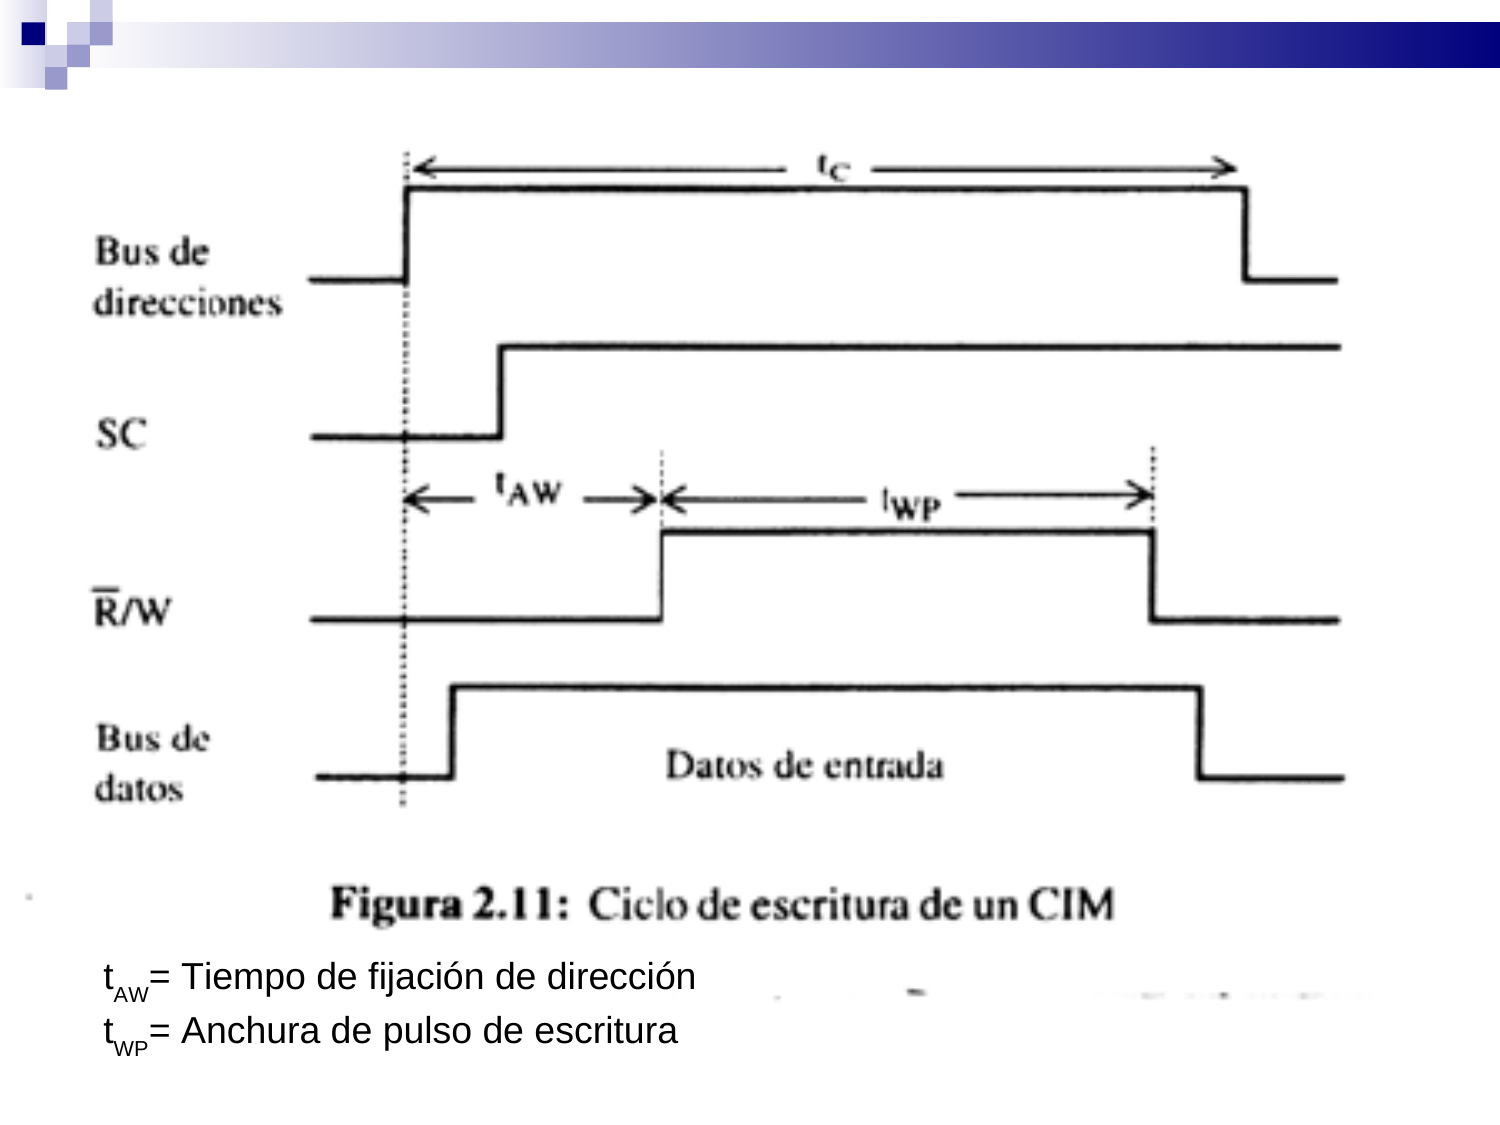

tAW= Tiempo de fijación de dirección
tWP= Anchura de pulso de escritura